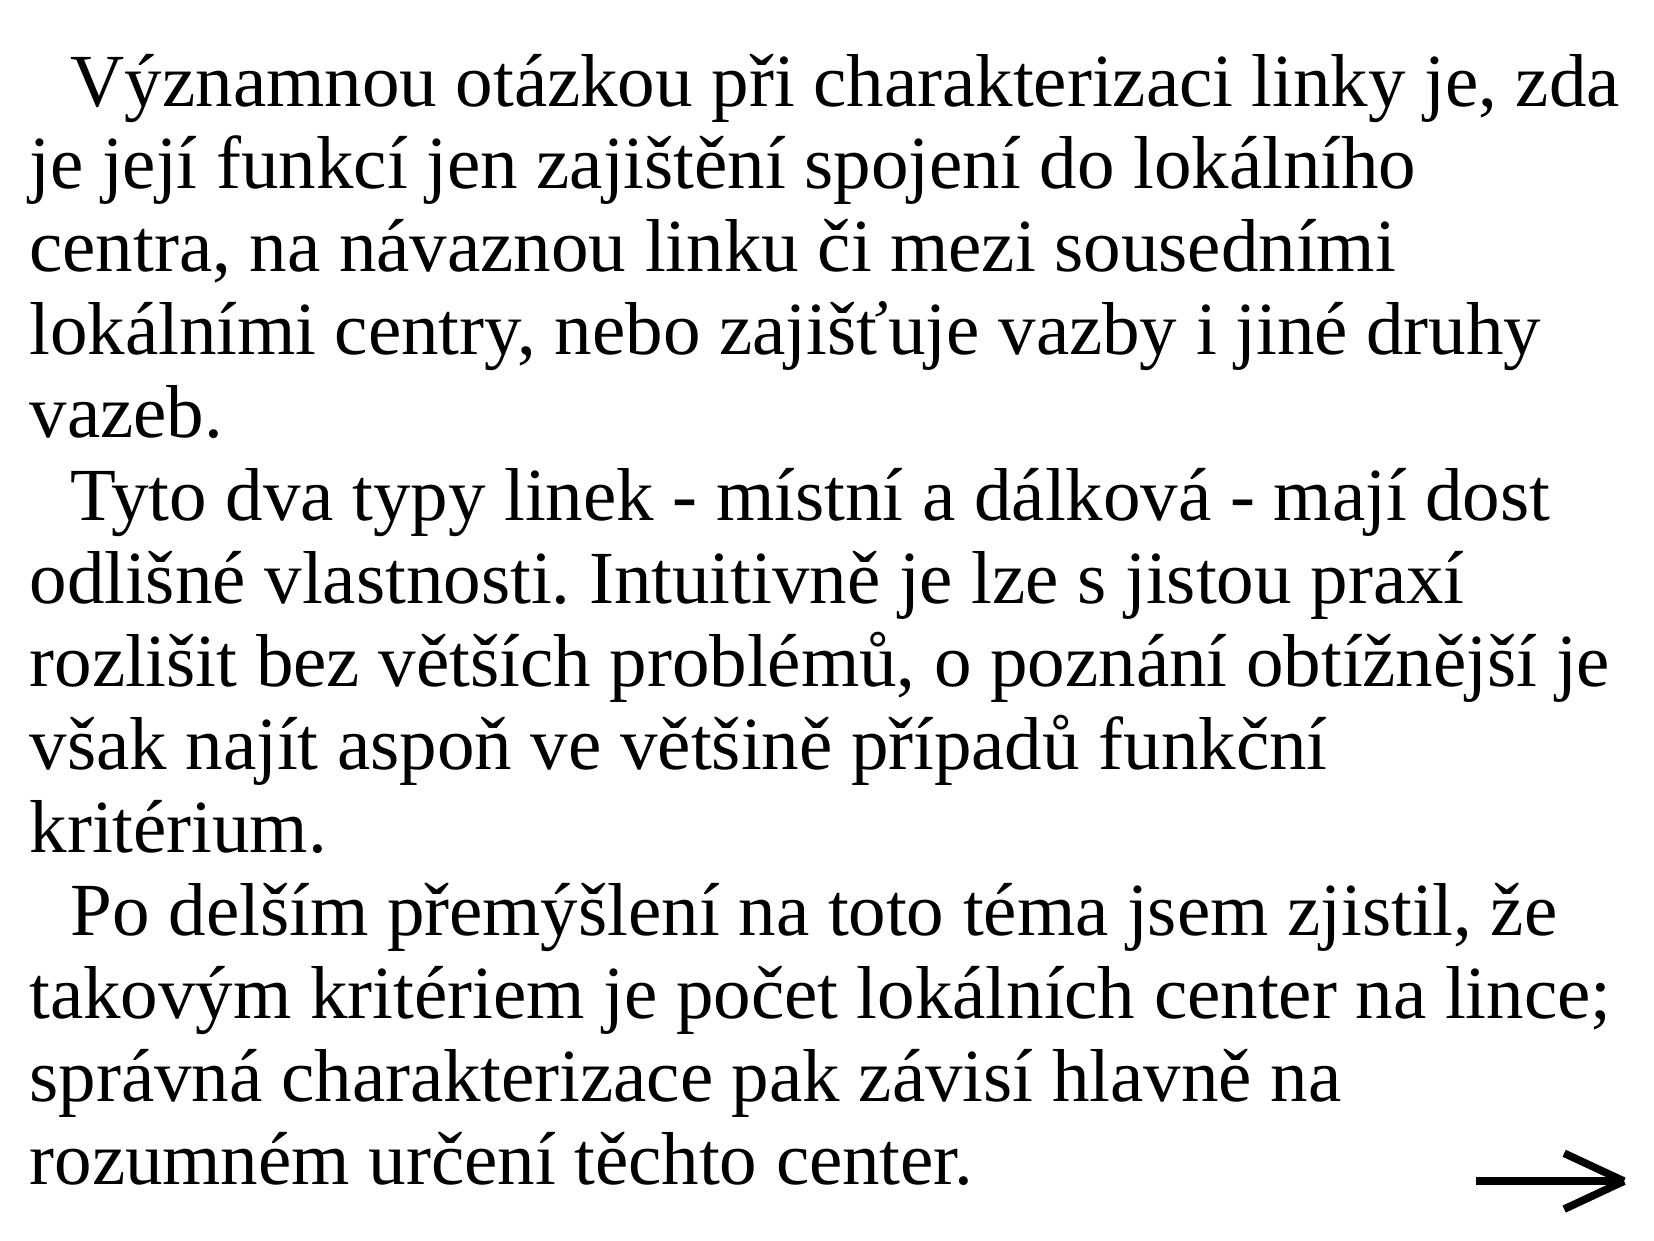

Významnou otázkou při charakterizaci linky je, zda je její funkcí jen zajištění spojení do lokálního centra, na návaznou linku či mezi sousedními lokálními centry, nebo zajišťuje vazby i jiné druhy vazeb.
Tyto dva typy linek - místní a dálková - mají dost odlišné vlastnosti. Intuitivně je lze s jistou praxí rozlišit bez větších problémů, o poznání obtížnější je však najít aspoň ve většině případů funkční kritérium.
Po delším přemýšlení na toto téma jsem zjistil, že takovým kritériem je počet lokálních center na lince; správná charakterizace pak závisí hlavně na rozumném určení těchto center.